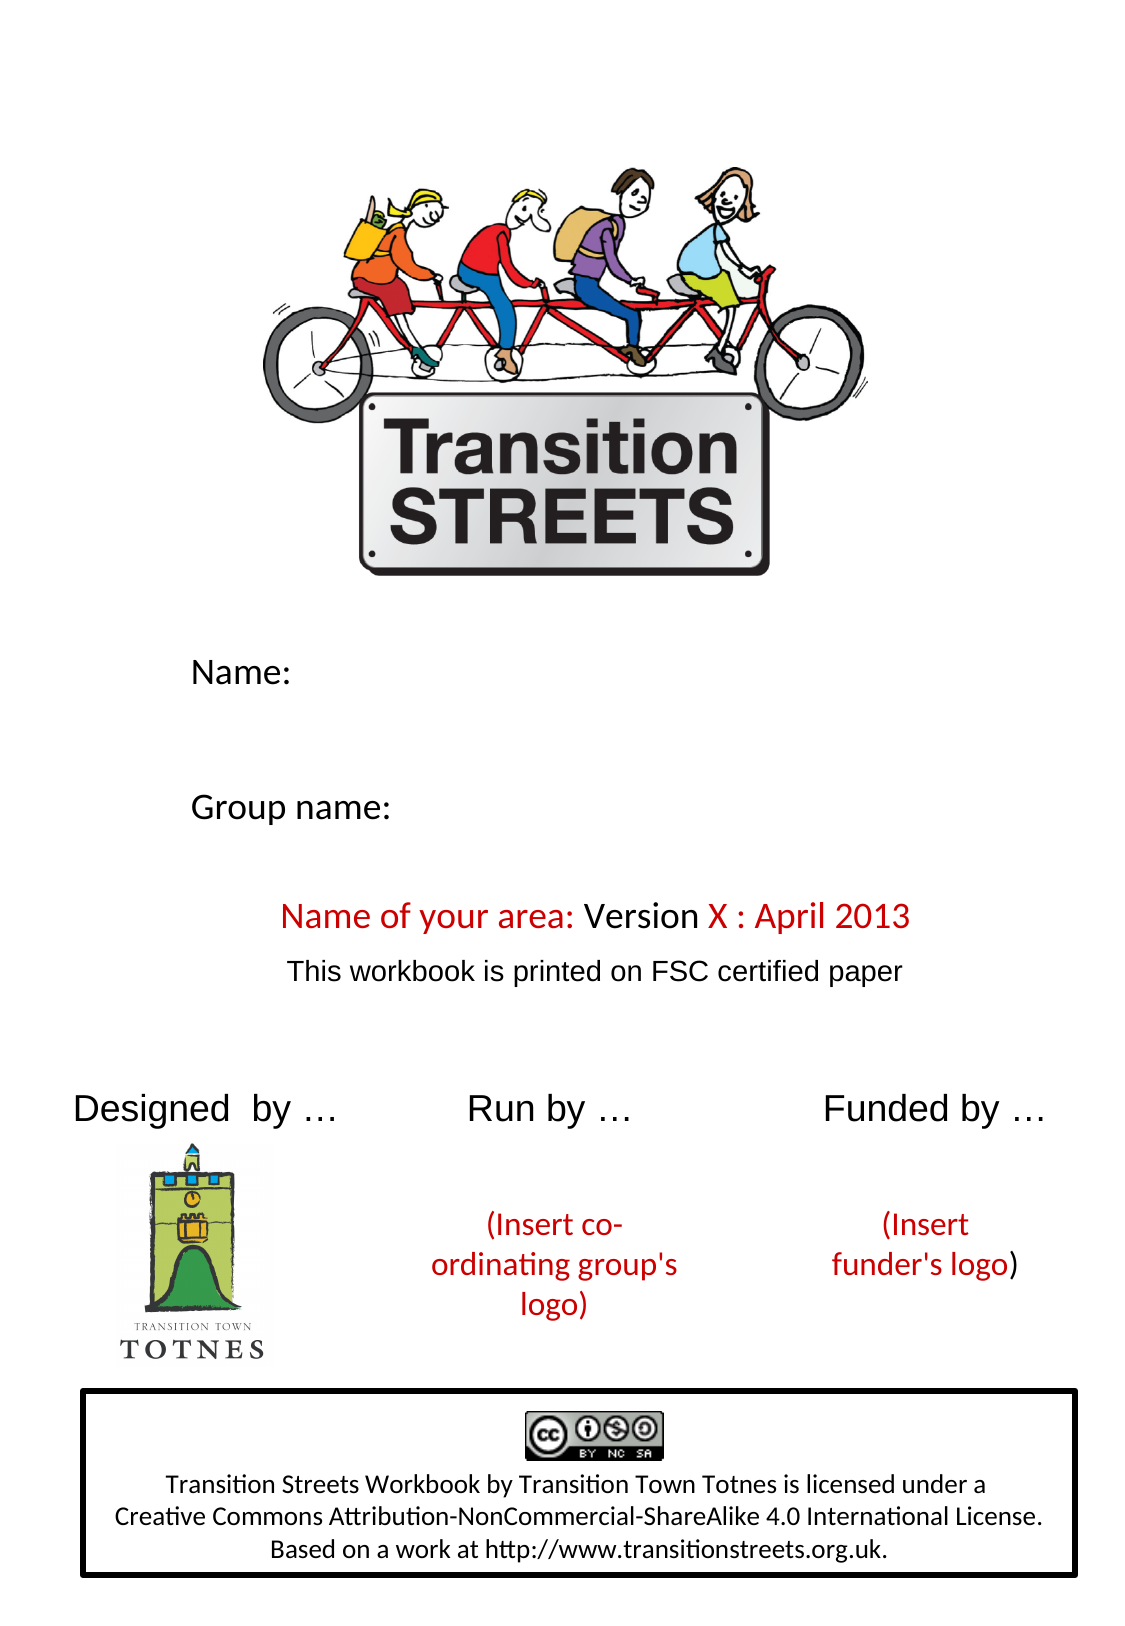

Name:
Group name:
This workbook is printed on FSC certified paper
Name of your area: Version X : April 2013
Designed by …	 Run by …		Funded by …
(Insert co-ordinating group's logo)
(Insert funder's logo)
Transition Streets Workbook by Transition Town Totnes is licensed under a Creative Commons Attribution-NonCommercial-ShareAlike 4.0 International License.
Based on a work at http://www.transitionstreets.org.uk.